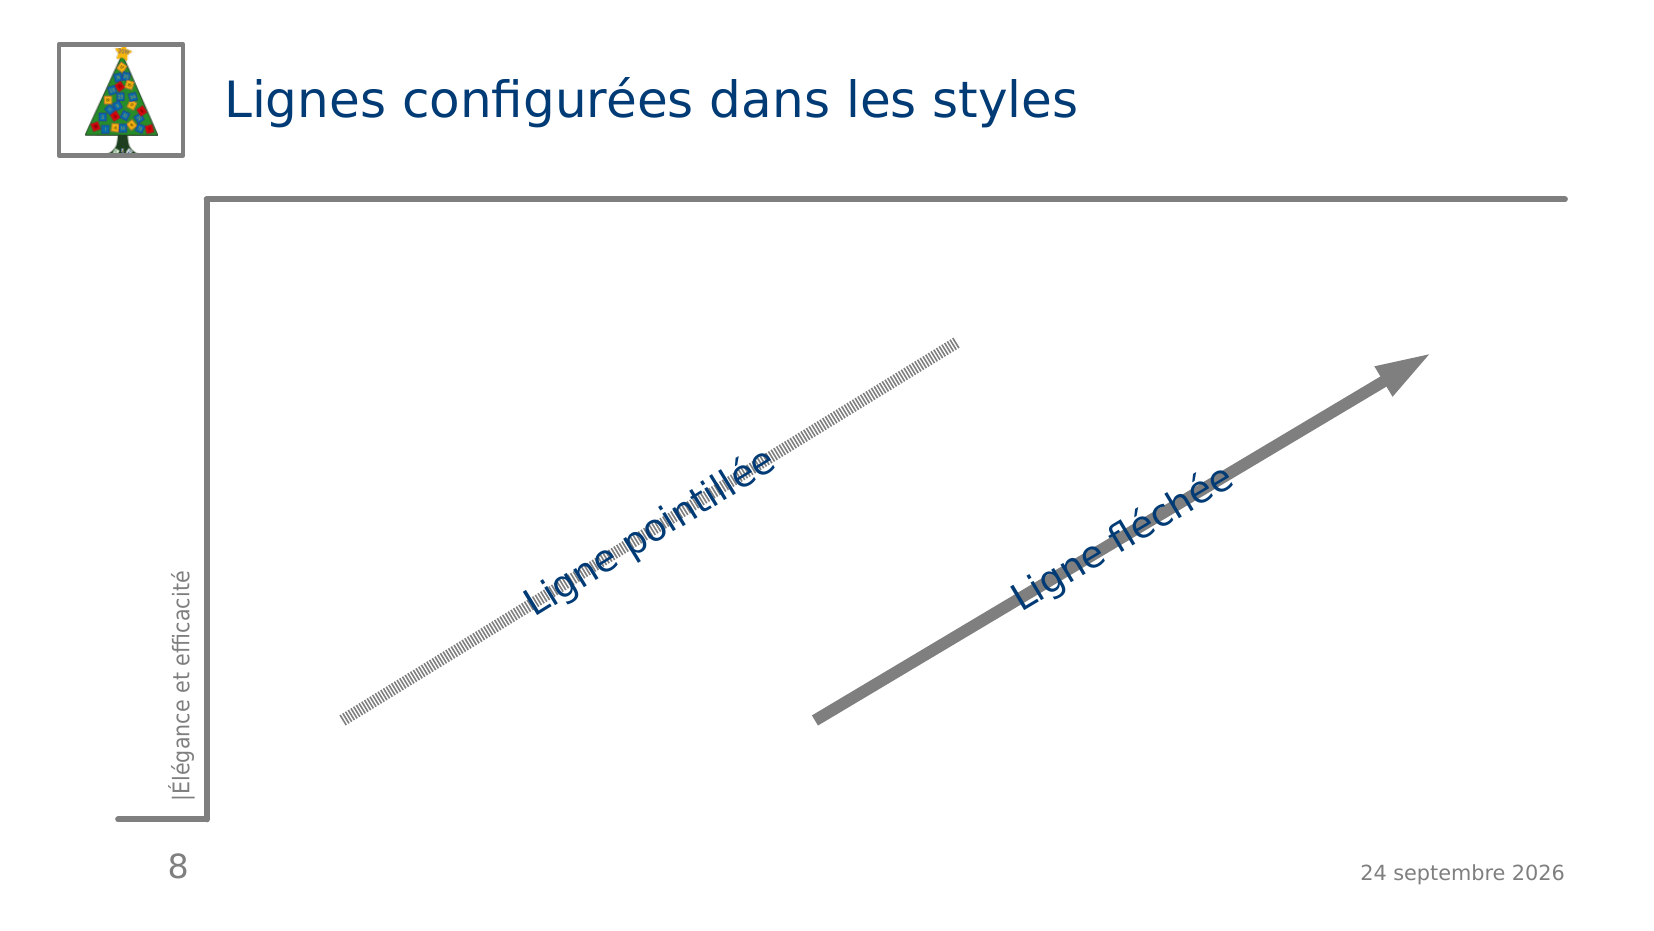

# Lignes configurées dans les styles
Ligne pointillée
Ligne fléchée
Élégance et efficacité